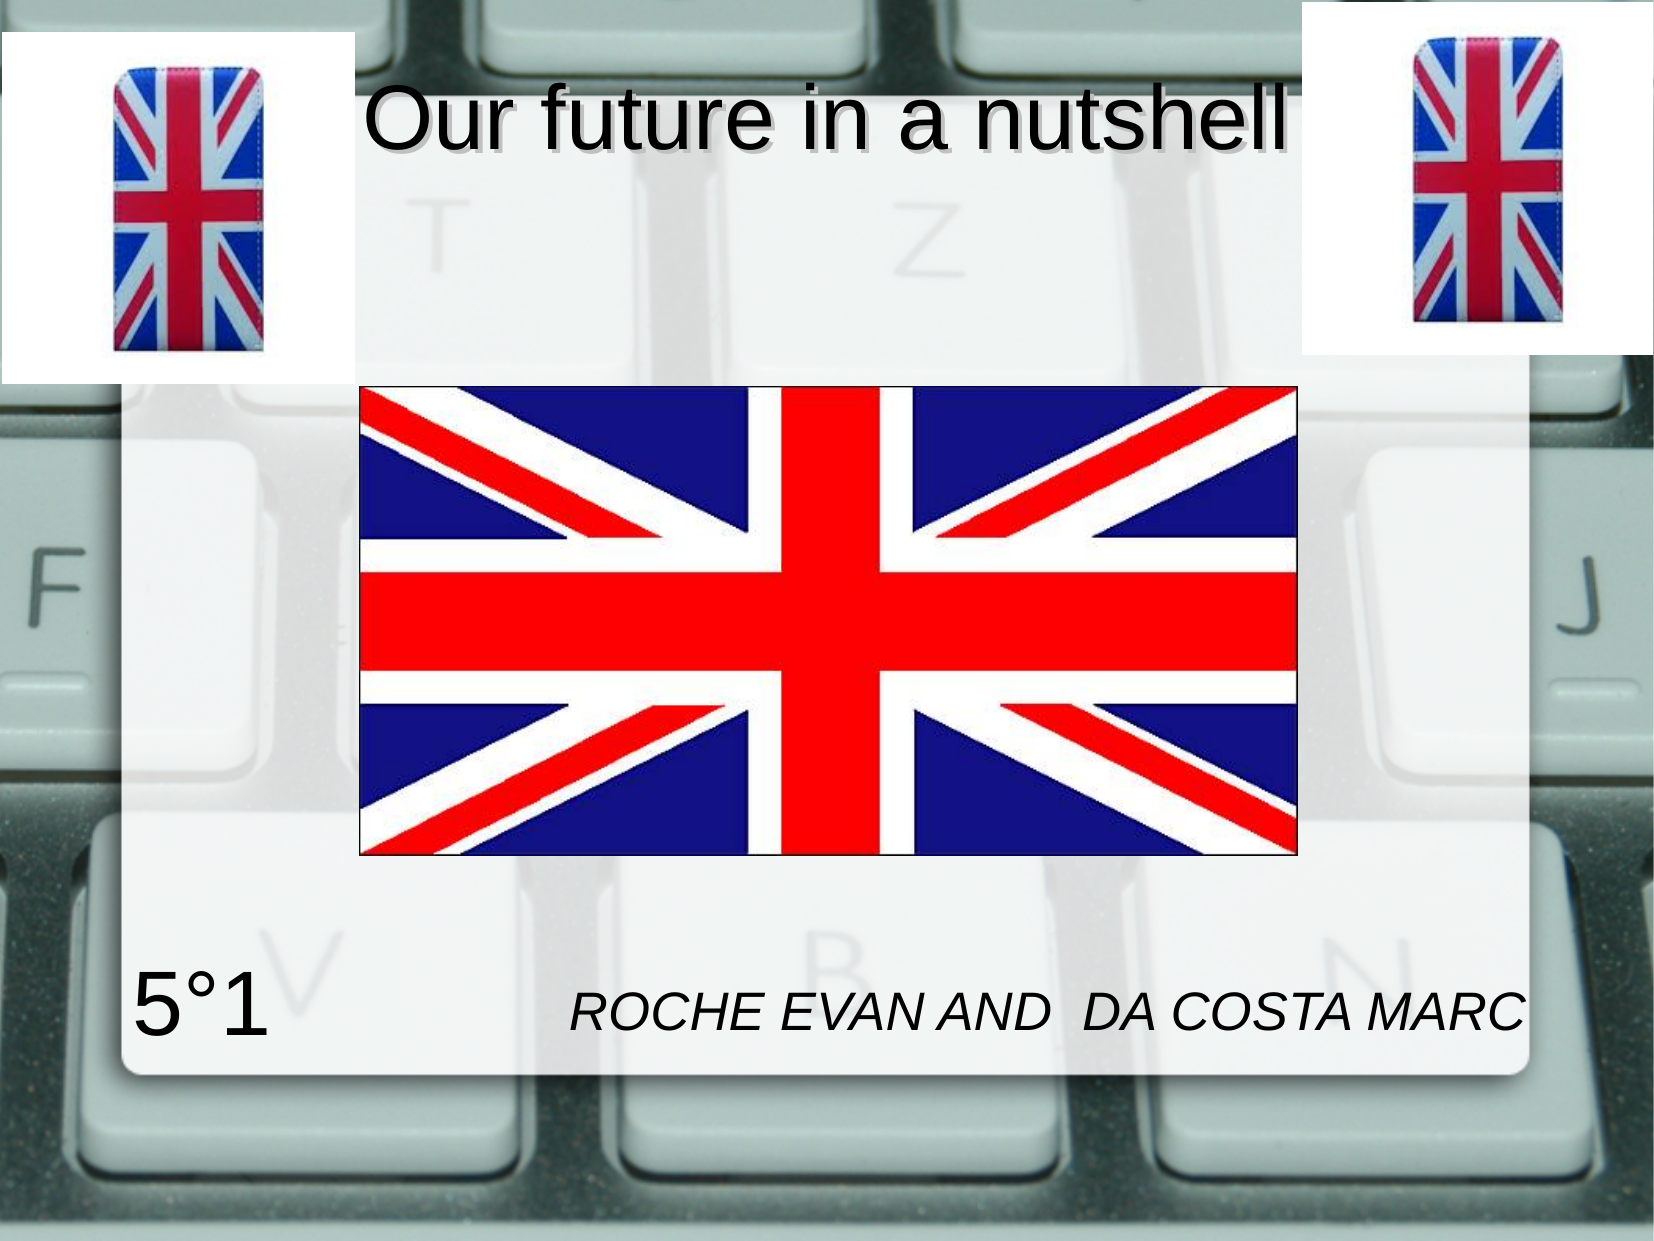

Our future in a nutshell
5°1
ROCHE EVAN AND DA COSTA MARC